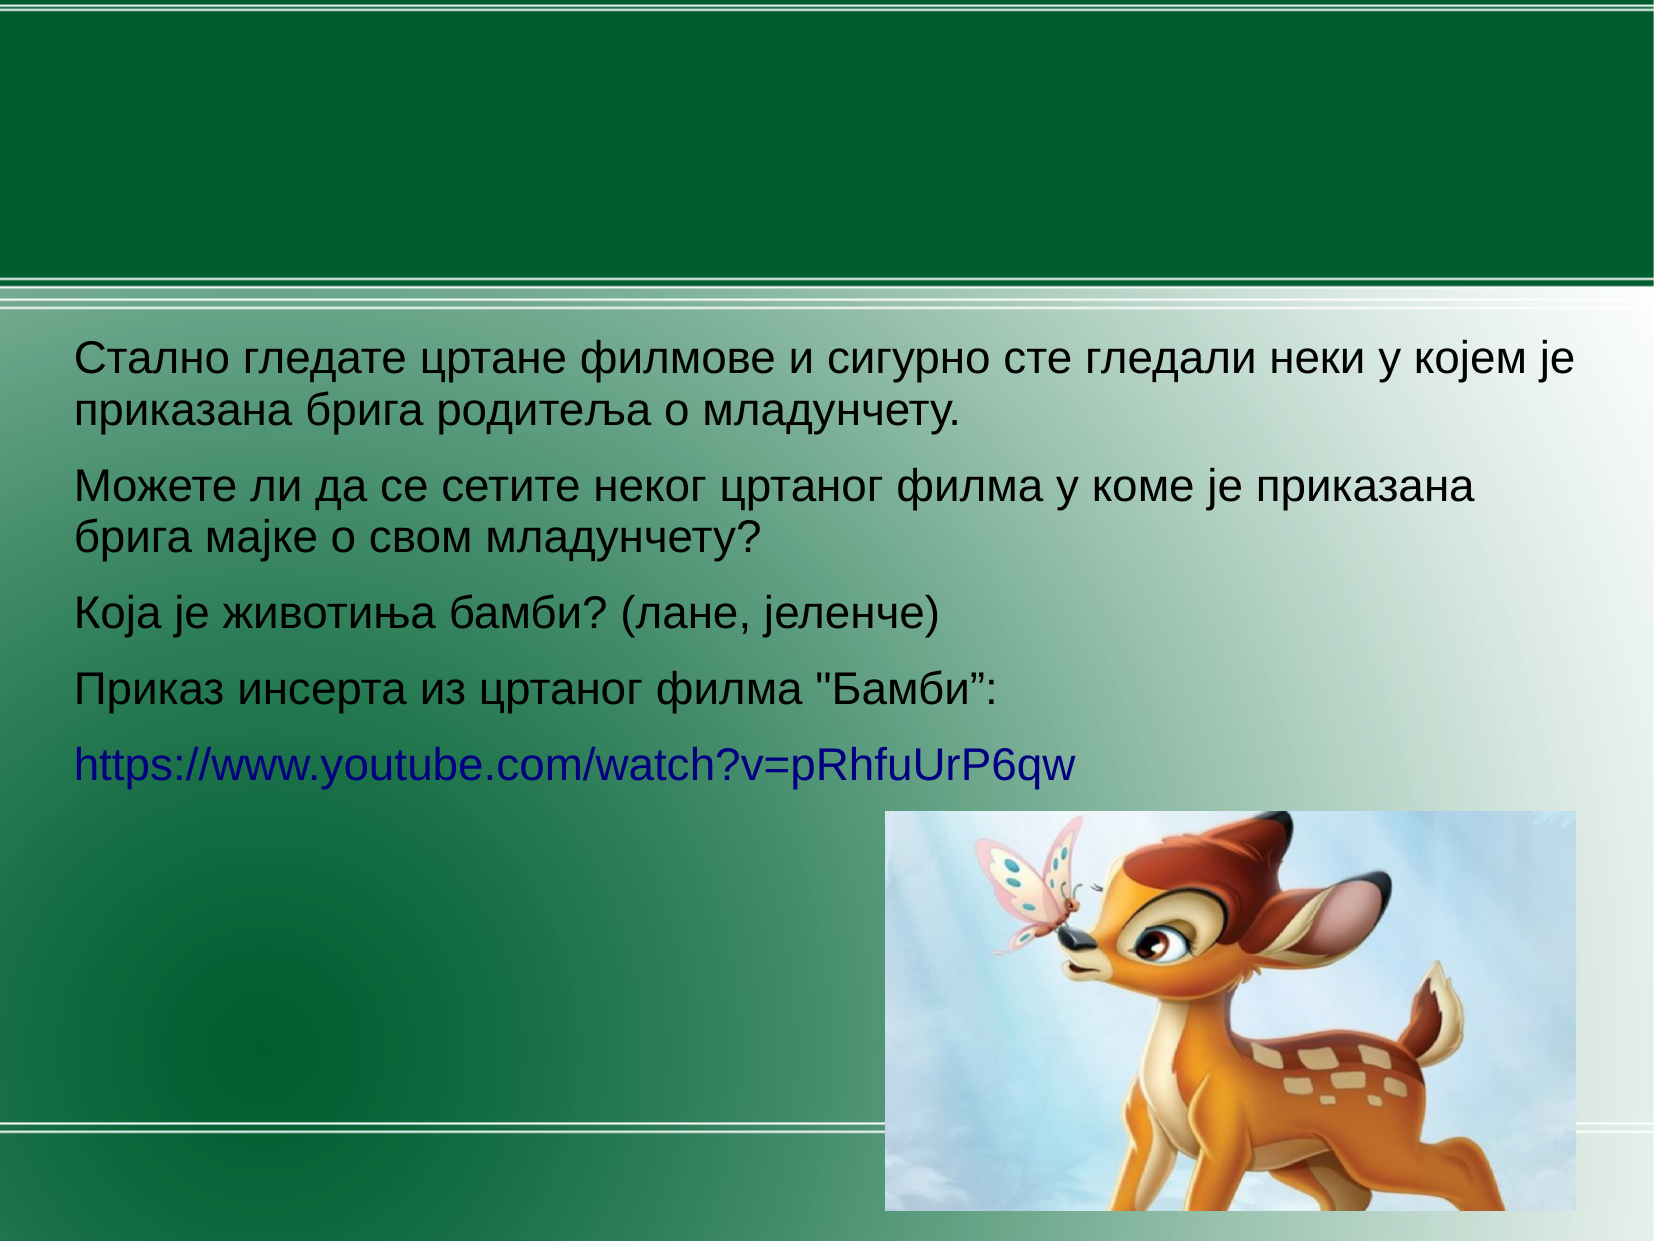

Стално гледате цртане филмове и сигурно сте гледали неки у којем је приказана брига родитеља о младунчету.
Можете ли да се сетите неког цртаног филма у коме је приказана брига мајке о свом младунчету?
Која је животиња бамби? (лане, јеленче)
Приказ инсерта из цртаног филма "Бамби”:
https://www.youtube.com/watch?v=pRhfuUrP6qw